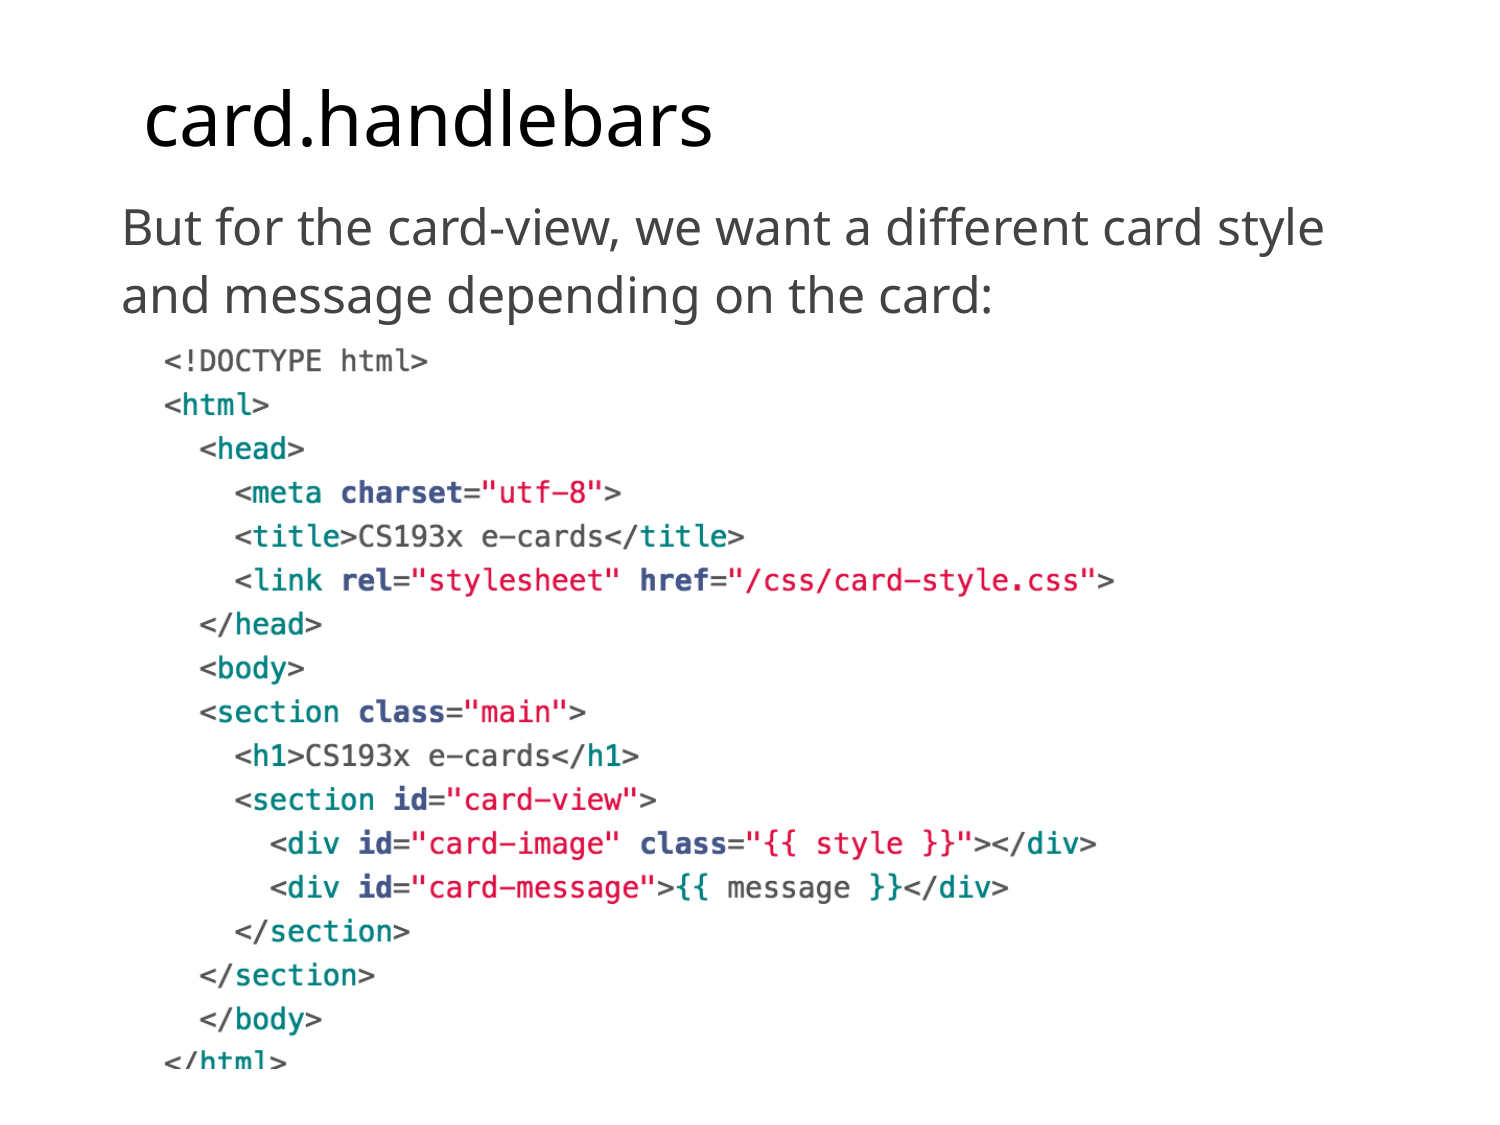

# card.handlebars
But for the card-view, we want a different card style and message depending on the card: